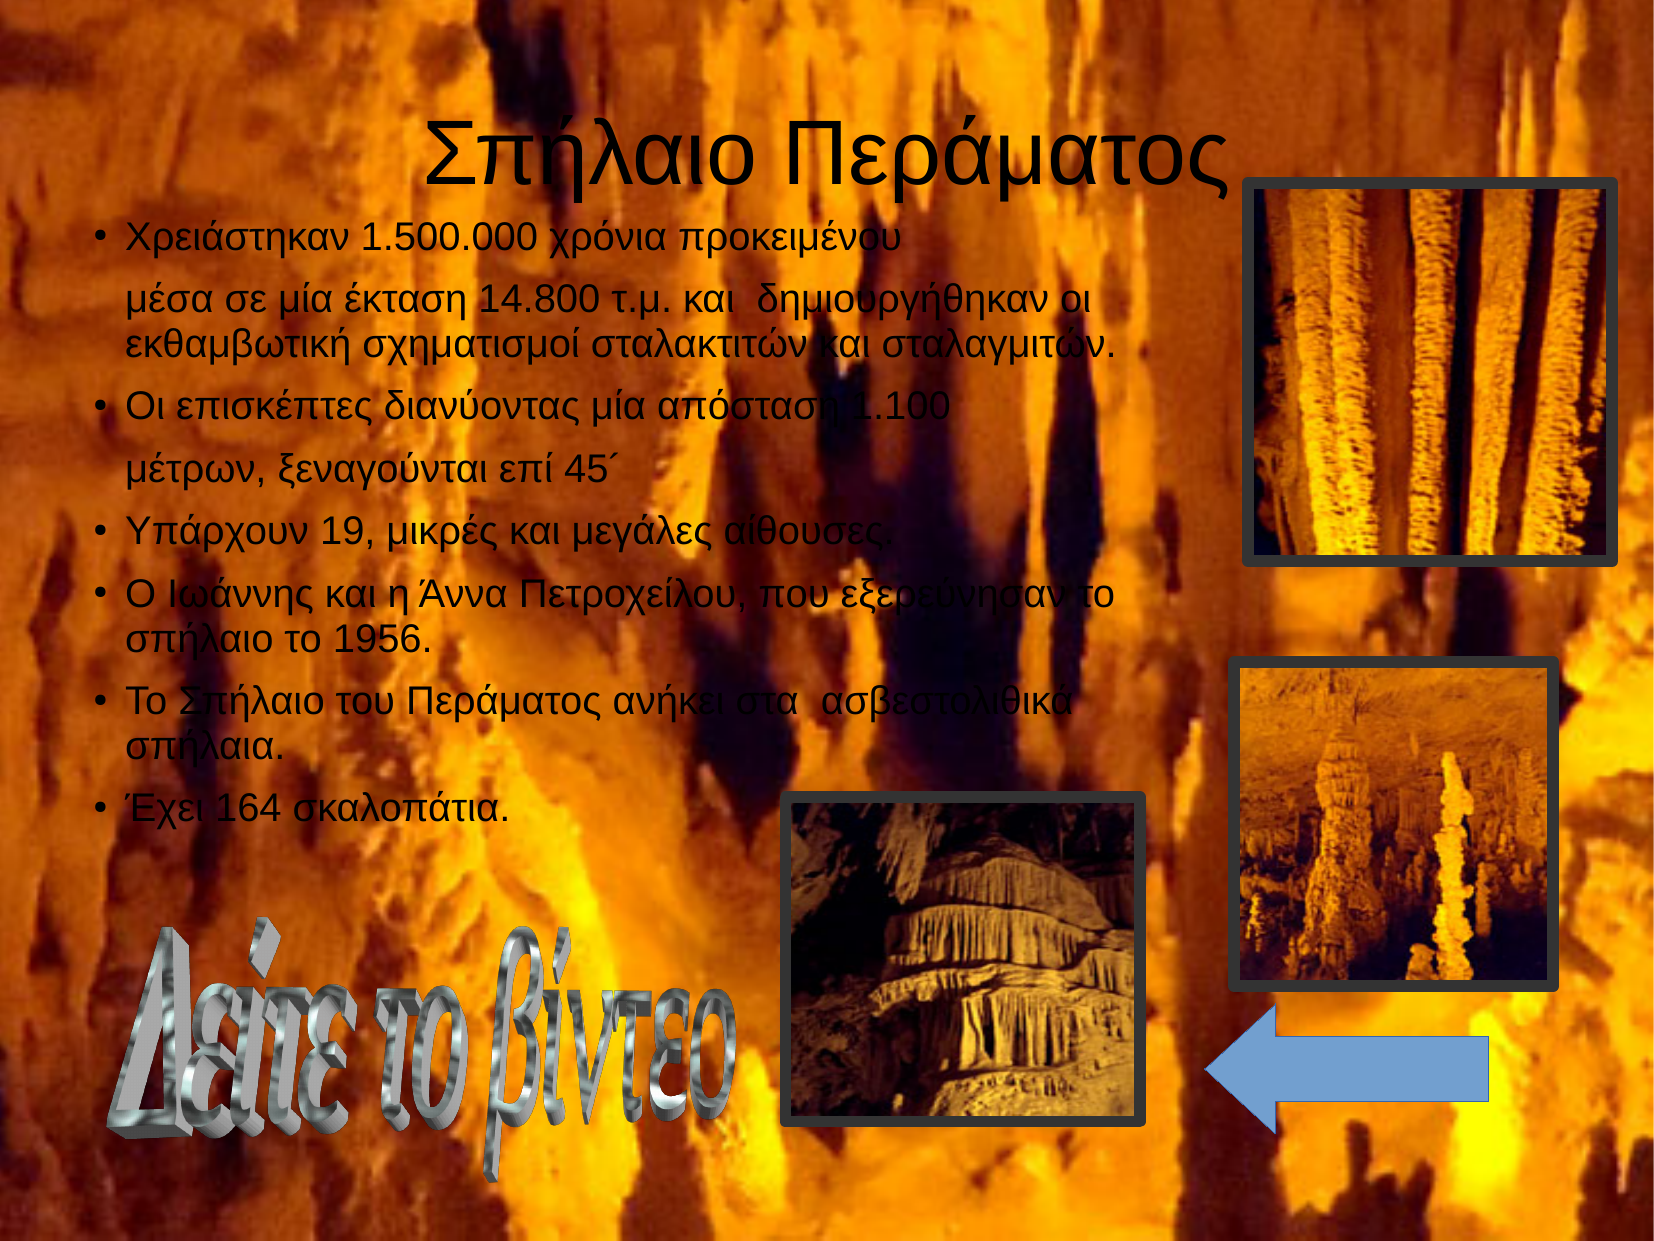

# Σπήλαιο Περάματος
Χρειάστηκαν 1.500.000 χρόνια προκειμένου
μέσα σε μία έκταση 14.800 τ.μ. και δημιουργήθηκαν οι εκθαμβωτική σχηματισμοί σταλακτιτών και σταλαγμιτών.
Οι επισκέπτες διανύοντας μία απόσταση 1.100
μέτρων, ξεναγούνται επί 45´
Υπάρχουν 19, μικρές και μεγάλες αίθουσες.
Ο Ιωάννης και η Άννα Πετροχείλου, που εξερεύνησαν το σπήλαιο το 1956.
Το Σπήλαιο του Περάματος ανήκει στα ασβεστολιθικά σπήλαια.
Έχει 164 σκαλοπάτια.
Δείτε το βίντεο